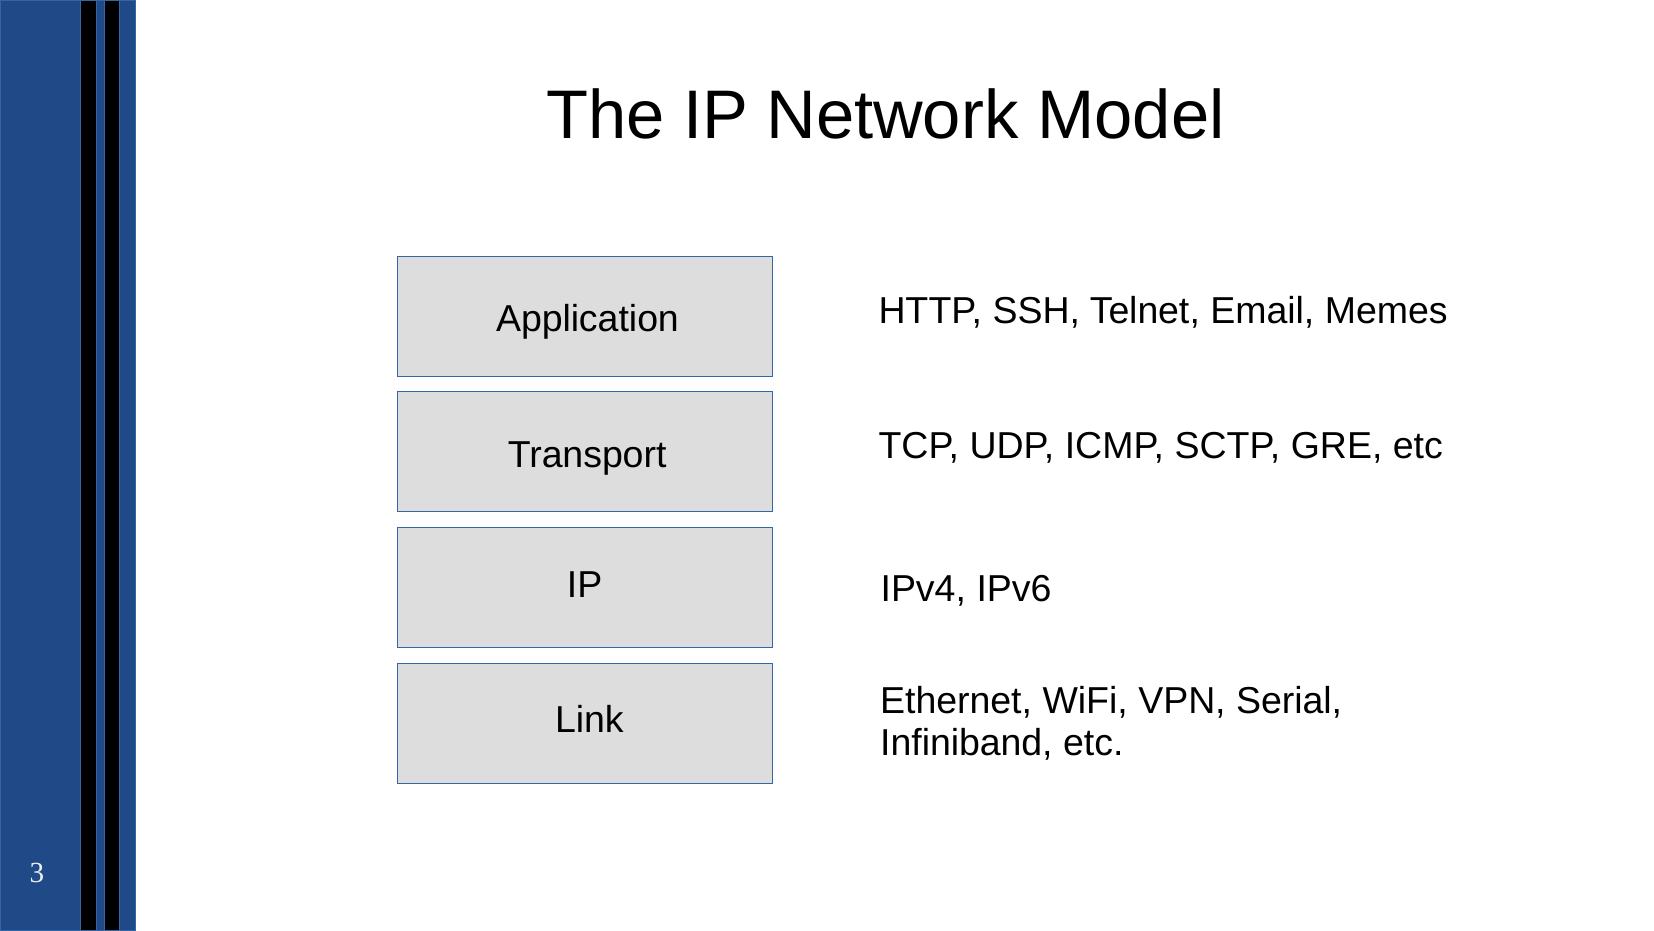

# The IP Network Model
HTTP, SSH, Telnet, Email, Memes
Application
TCP, UDP, ICMP, SCTP, GRE, etc
Transport
IP
IPv4, IPv6
Ethernet, WiFi, VPN, Serial, Infiniband, etc.
Link
3